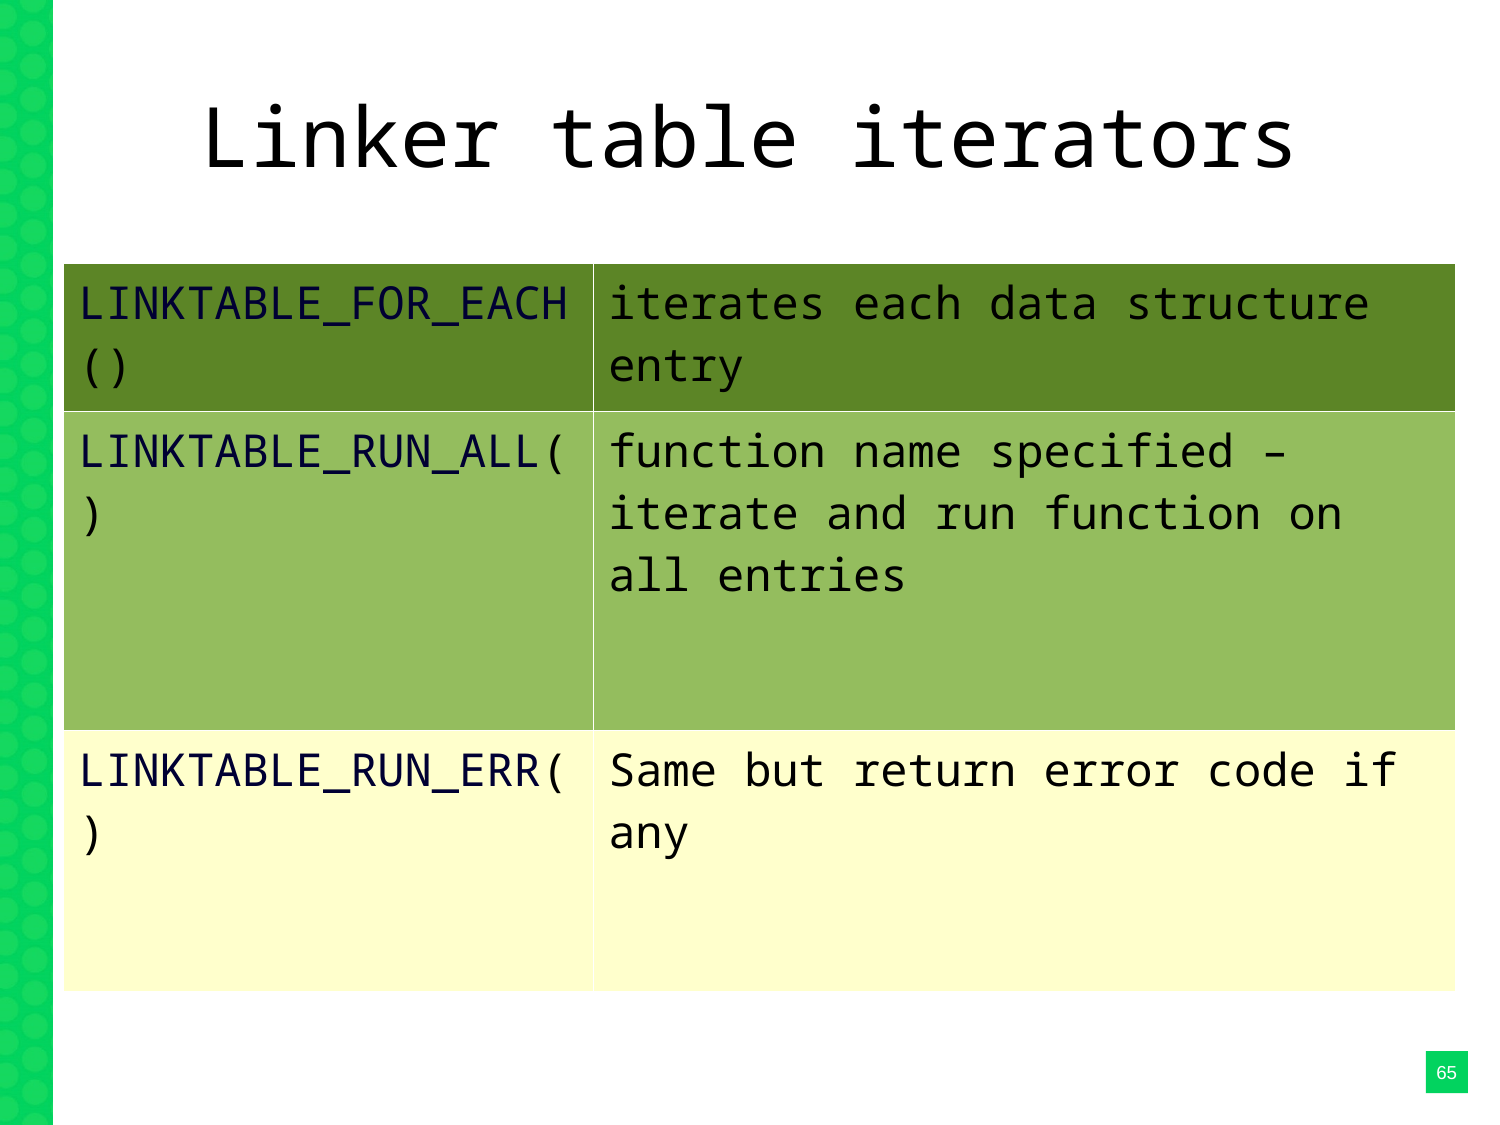

# Linker table iterators
| LINKTABLE\_FOR\_EACH() | iterates each data structure entry |
| --- | --- |
| LINKTABLE\_RUN\_ALL() | function name specified – iterate and run function on all entries |
| LINKTABLE\_RUN\_ERR() | Same but return error code if any |